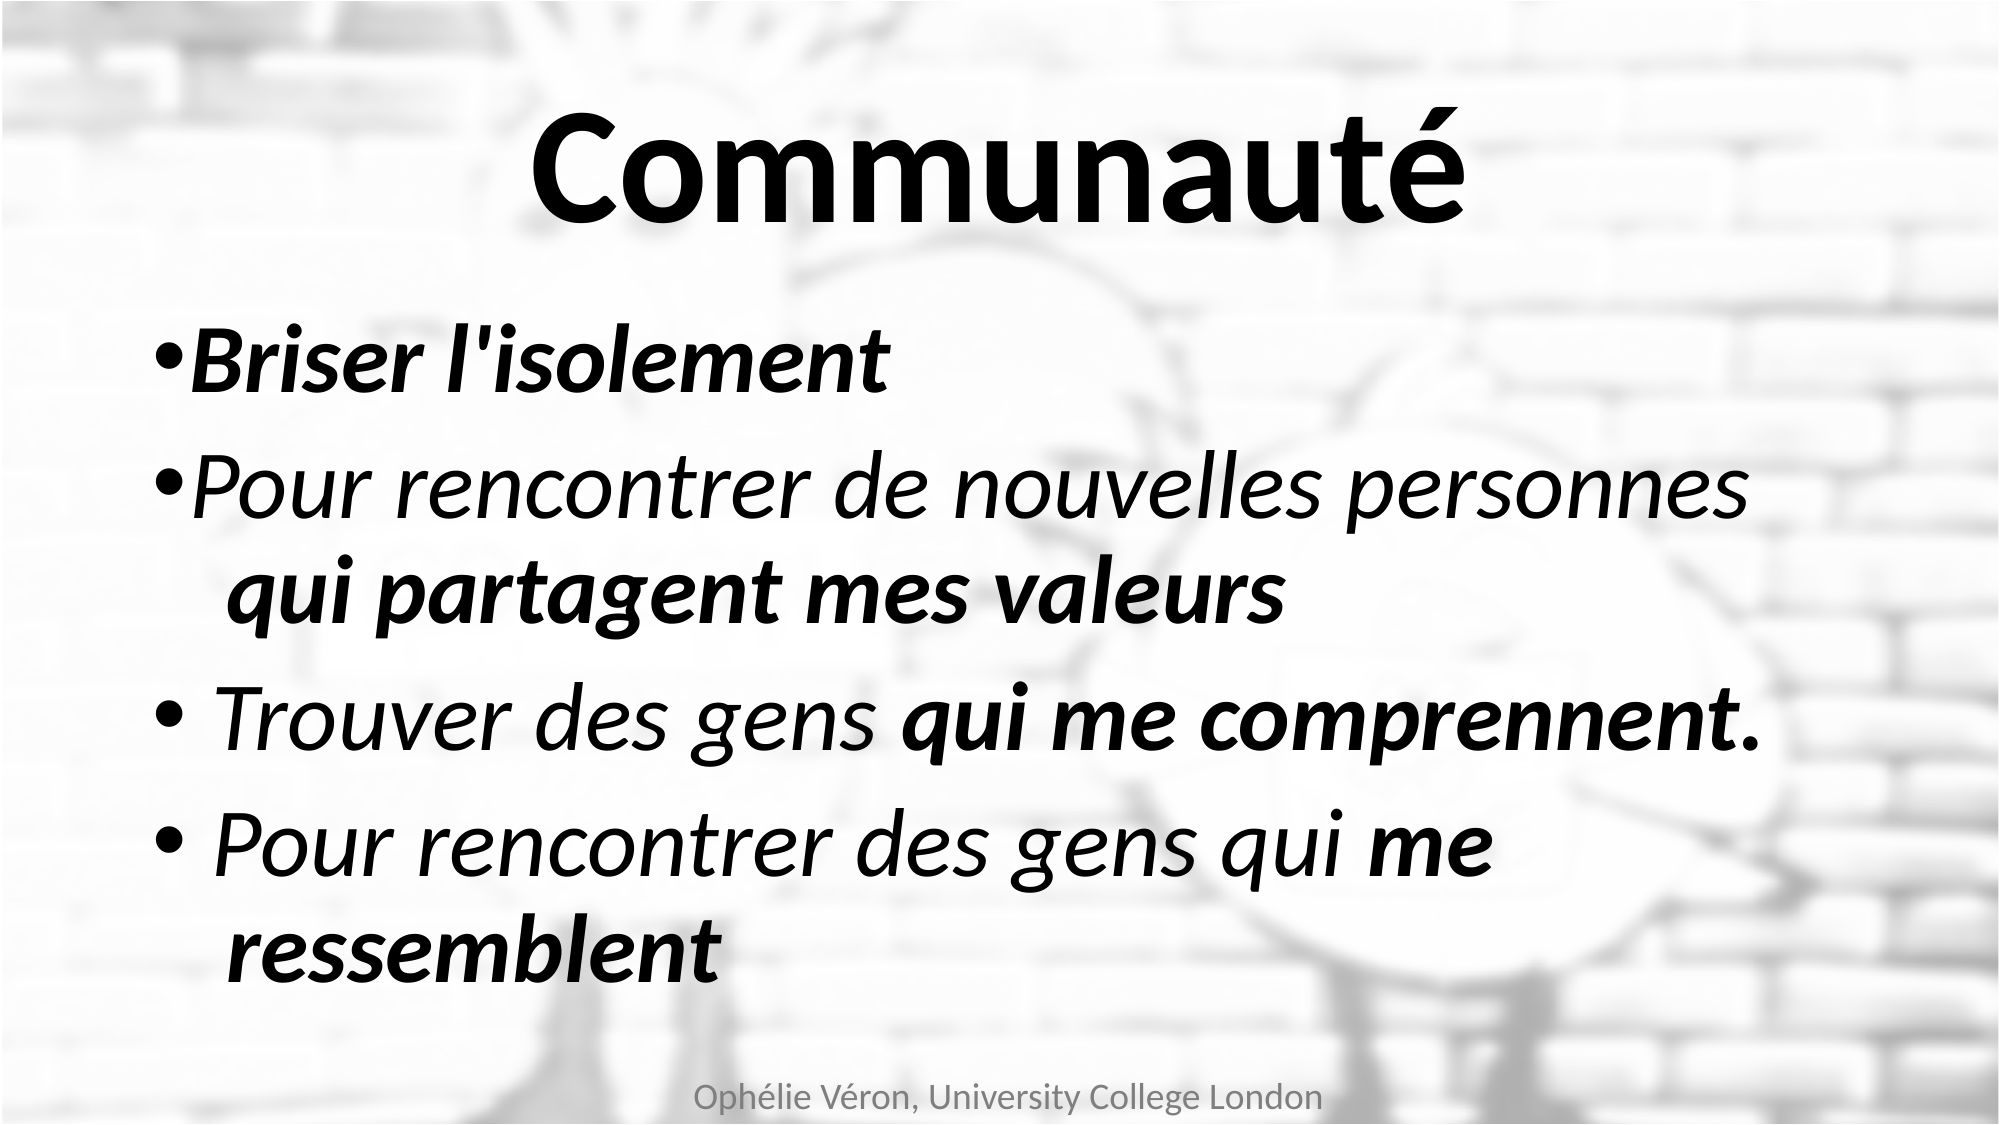

# Communauté
Briser l'isolement
Pour rencontrer de nouvelles personnes qui partagent mes valeurs
 Trouver des gens qui me comprennent.
 Pour rencontrer des gens qui me ressemblent
Ophélie Véron, University College London